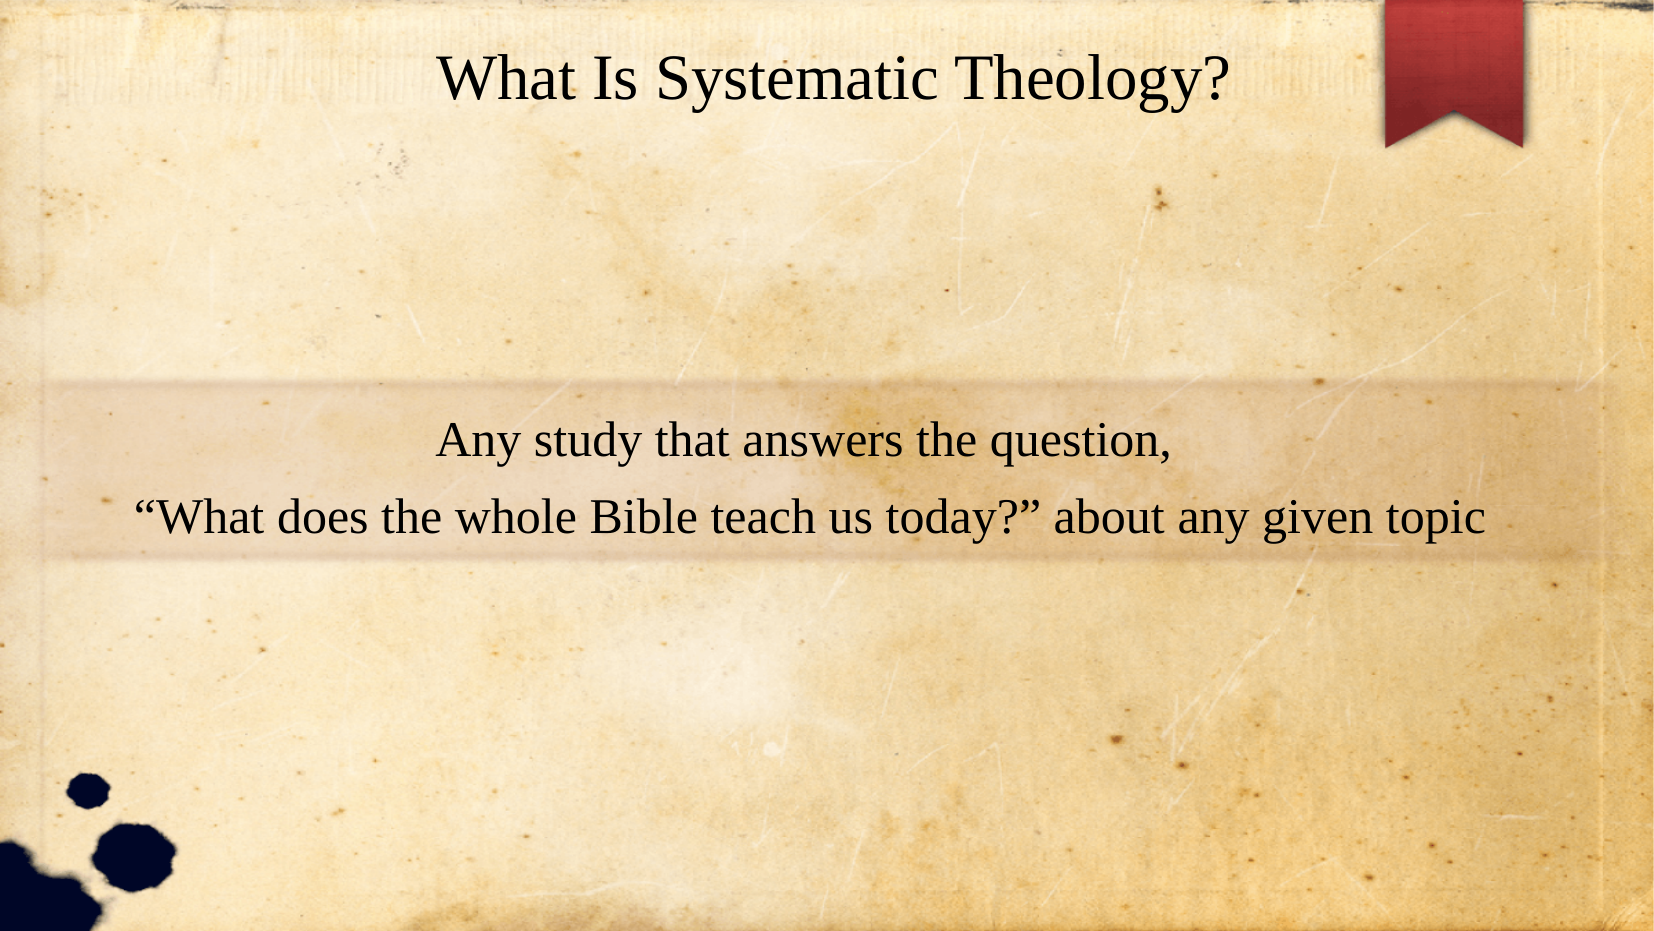

# What Is Systematic Theology?
Any study that answers the question,
“What does the whole Bible teach us today?” about any given topic